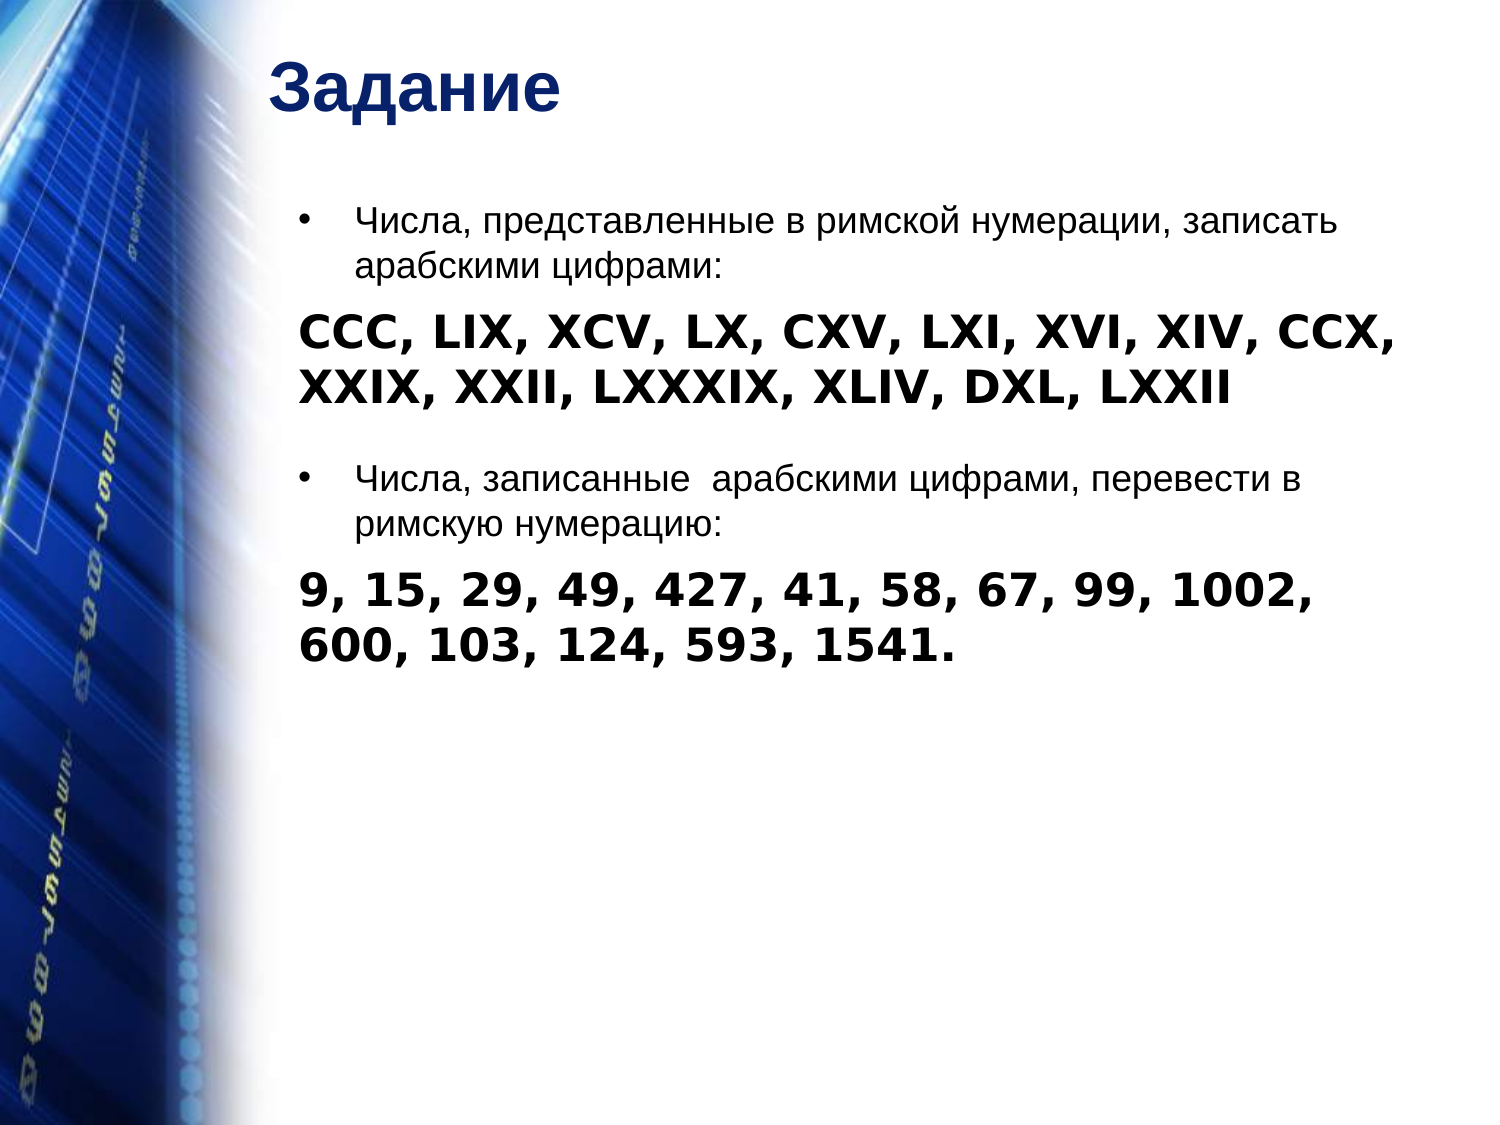

# Задание
Числа, представленные в римской нумерации, записать арабскими цифрами:
CCC, LIX, XCV, LX, СXV, LXI, XVI, XIV, ССX, XXIX, XXII, LXXXIX, XLIV, DXL, LXXII
Числа, записанные арабскими цифрами, перевести в римскую нумерацию:
9, 15, 29, 49, 427, 41, 58, 67, 99, 1002, 600, 103, 124, 593, 1541.